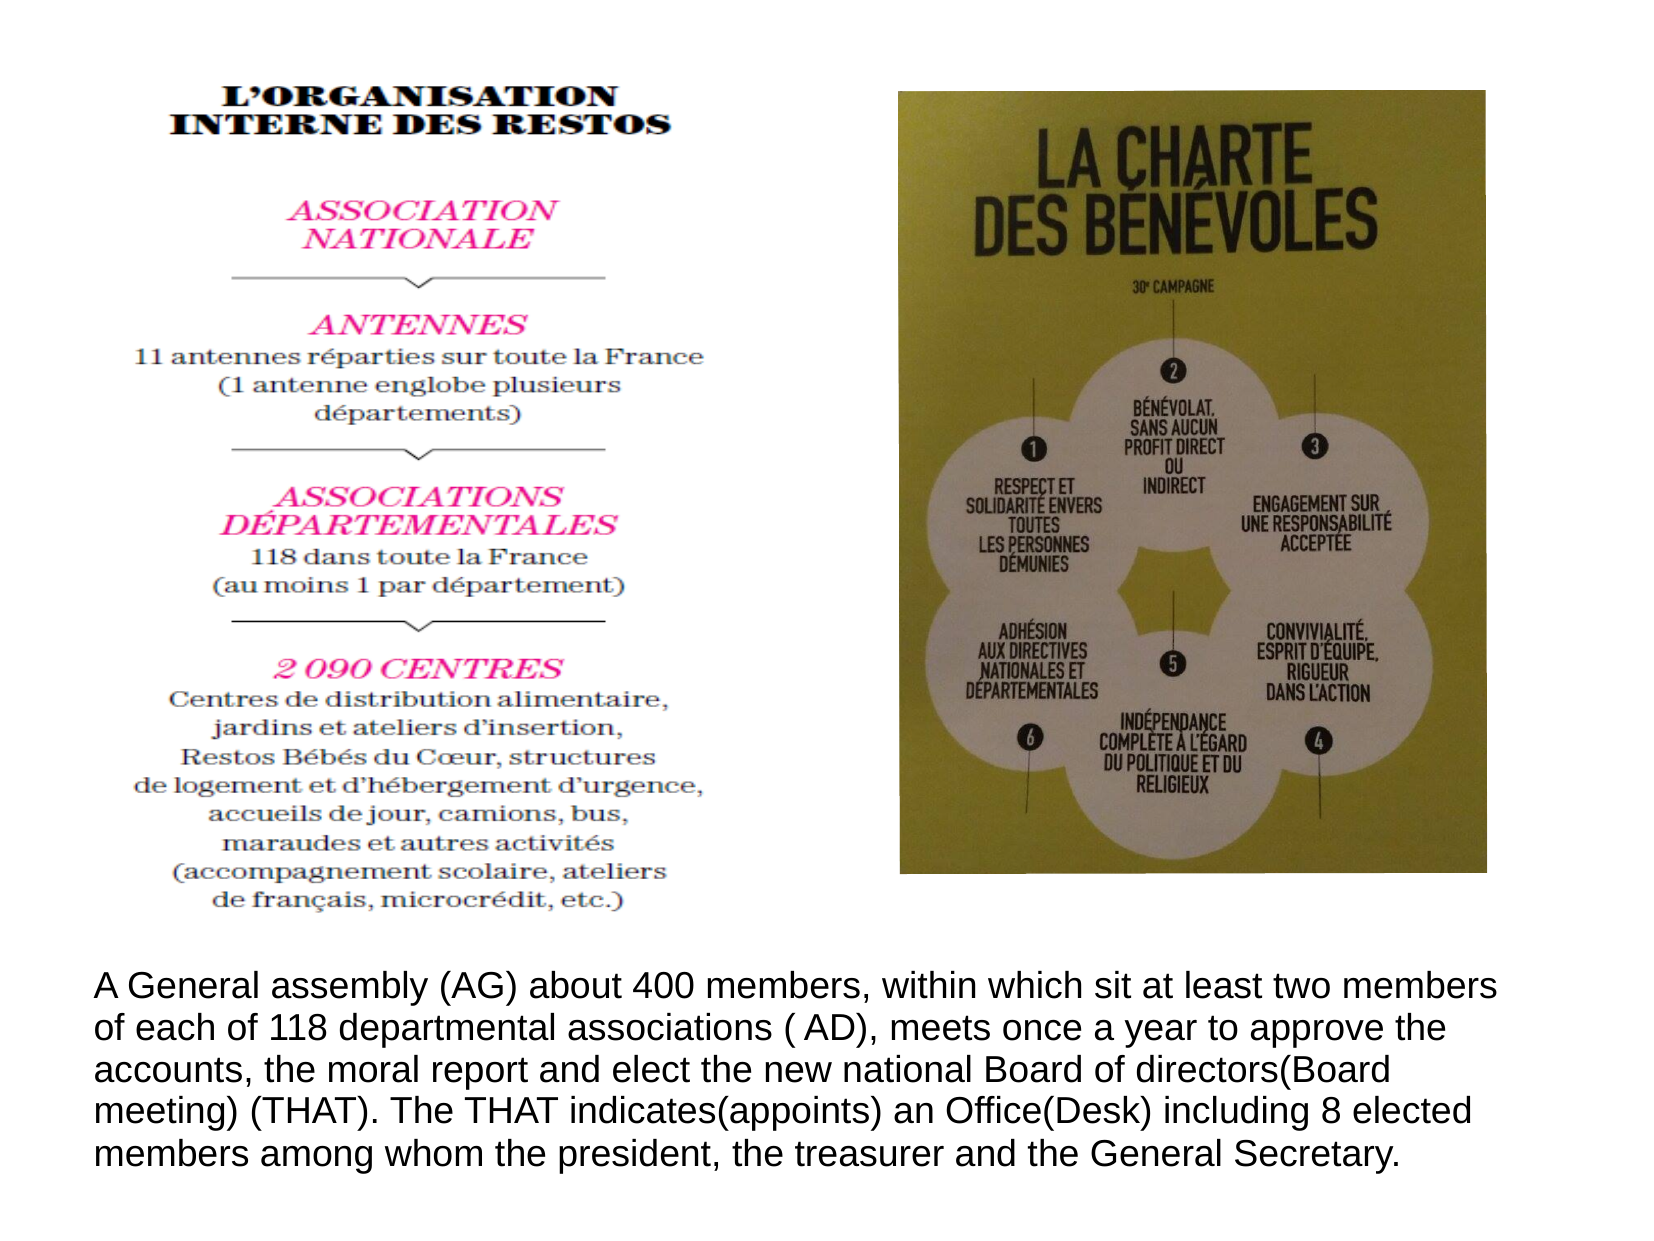

A General assembly (AG) about 400 members, within which sit at least two members of each of 118 departmental associations ( AD), meets once a year to approve the accounts, the moral report and elect the new national Board of directors(Board meeting) (THAT). The THAT indicates(appoints) an Office(Desk) including 8 elected members among whom the president, the treasurer and the General Secretary.